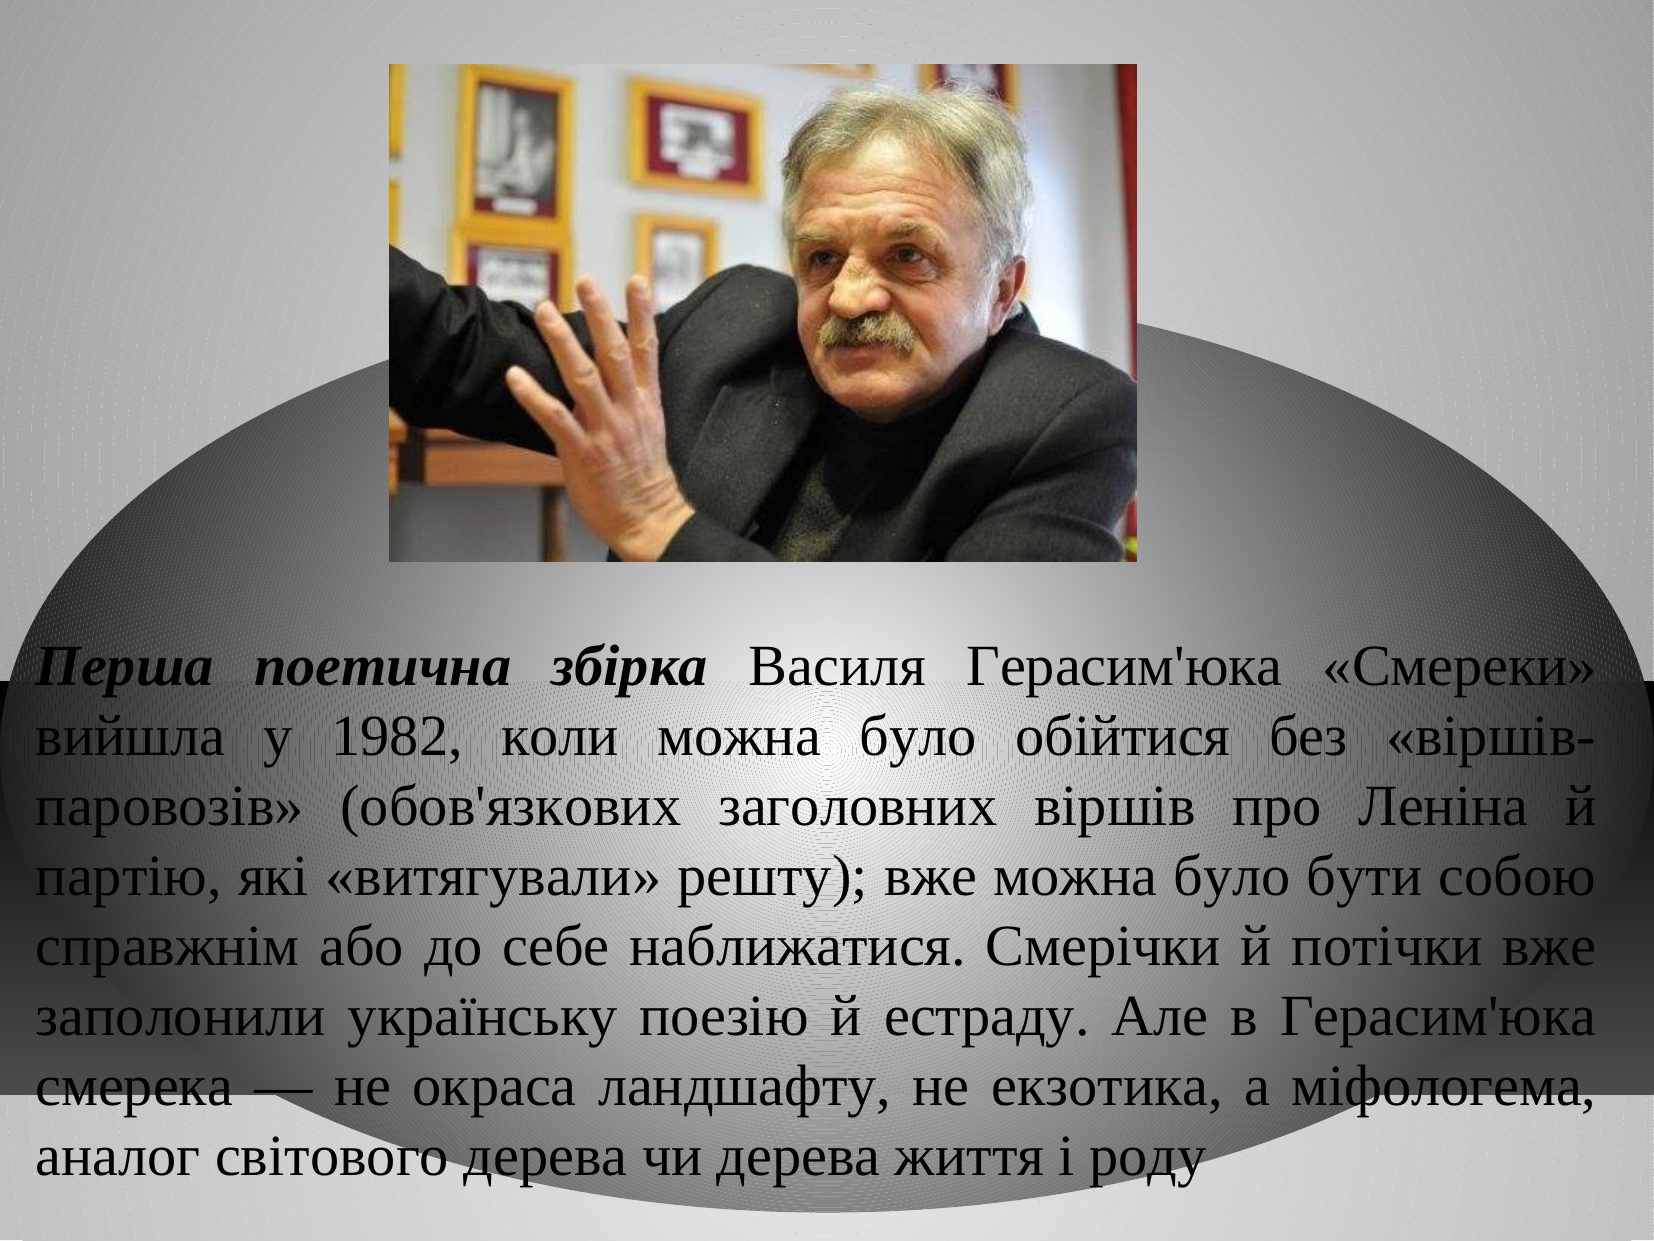

Перша поетична збірка Василя Герасим'юка «Смереки» вийшла у 1982, коли можна було обійтися без «віршів-паровозів» (обов'язкових заголовних віршів про Леніна й партію, які «витягували» решту); вже можна було бути собою справжнім або до себе наближатися. Смерічки й потічки вже заполонили українську поезію й естраду. Але в Герасим'юка смерека — не окраса ландшафту, не екзотика, а міфологема, аналог світового дерева чи дерева життя і роду